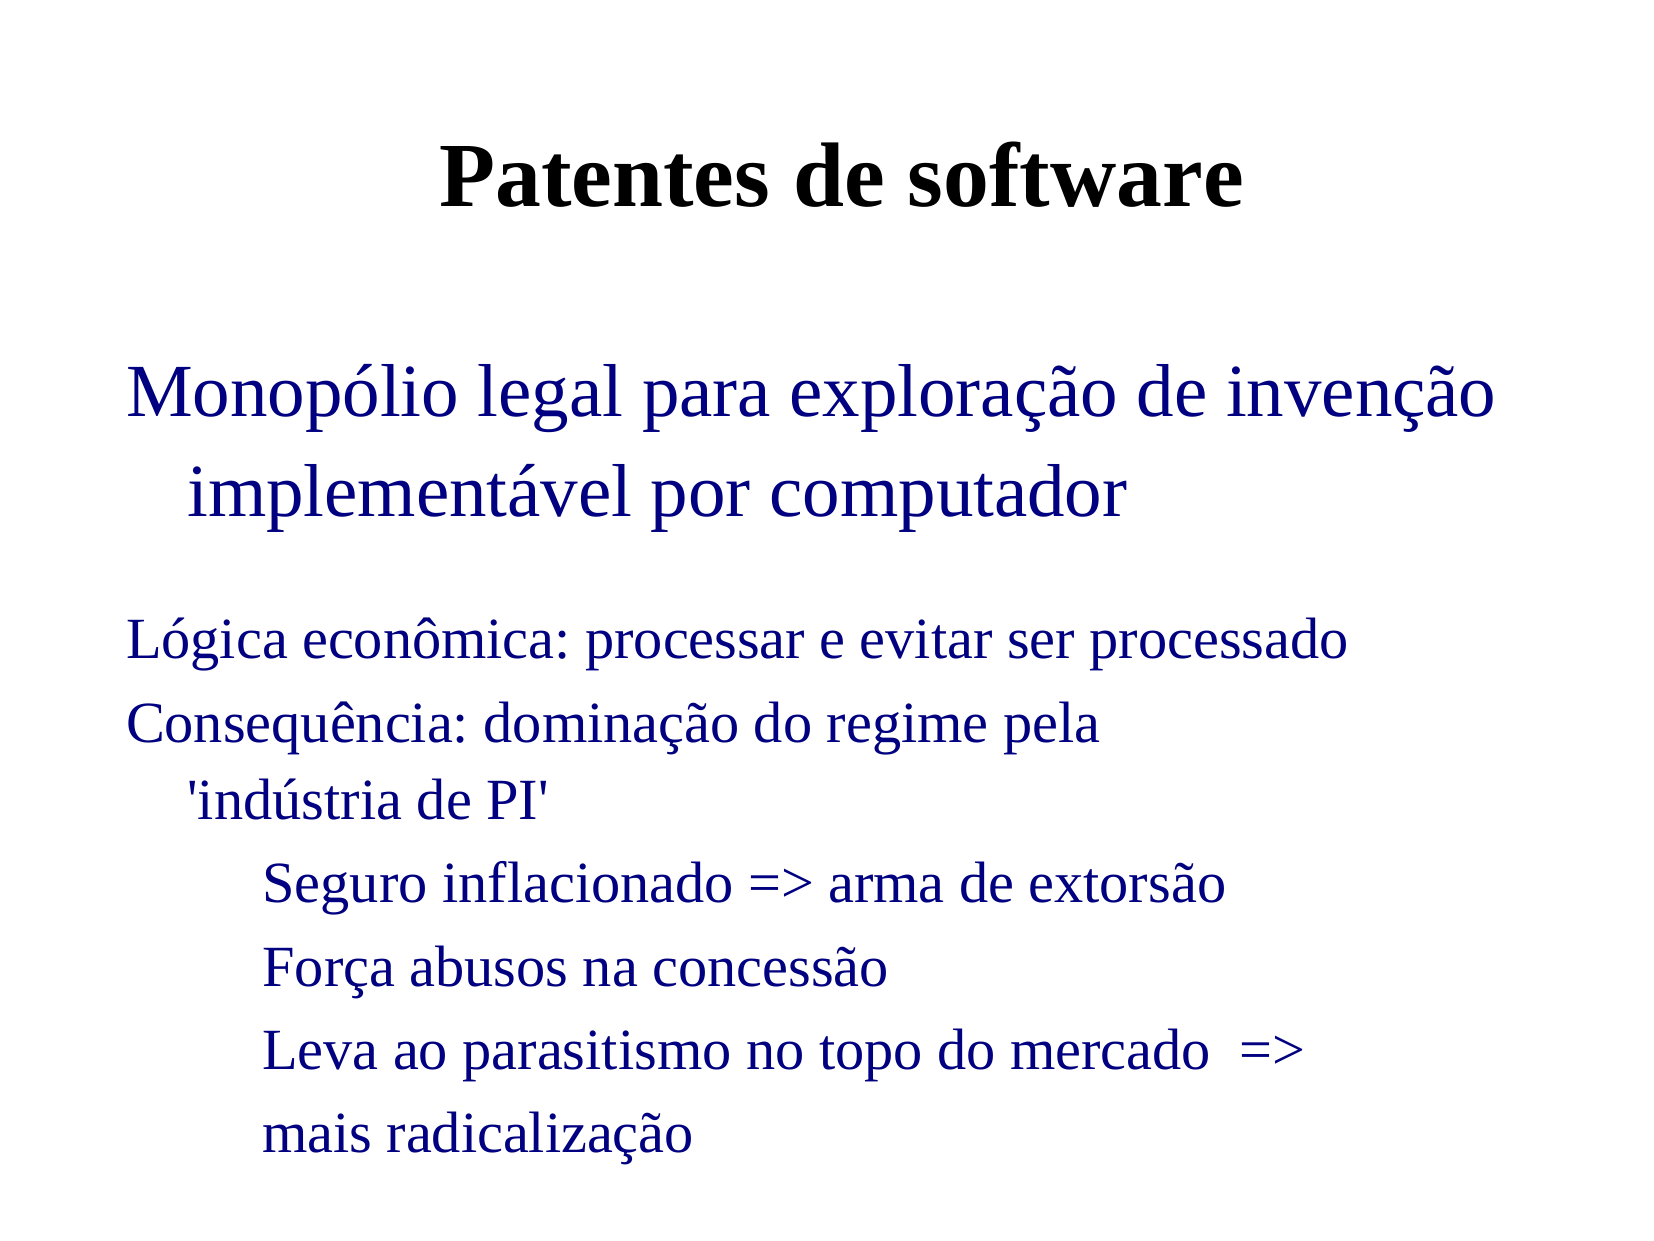

# Patentes de software
Monopólio legal para exploração de invenção implementável por computador
Lógica econômica: processar e evitar ser processado
Consequência: dominação do regime pela
'indústria de PI'
 	Seguro inflacionado => arma de extorsão
 	Força abusos na concessão
	Leva ao parasitismo no topo do mercado =>
	mais radicalização